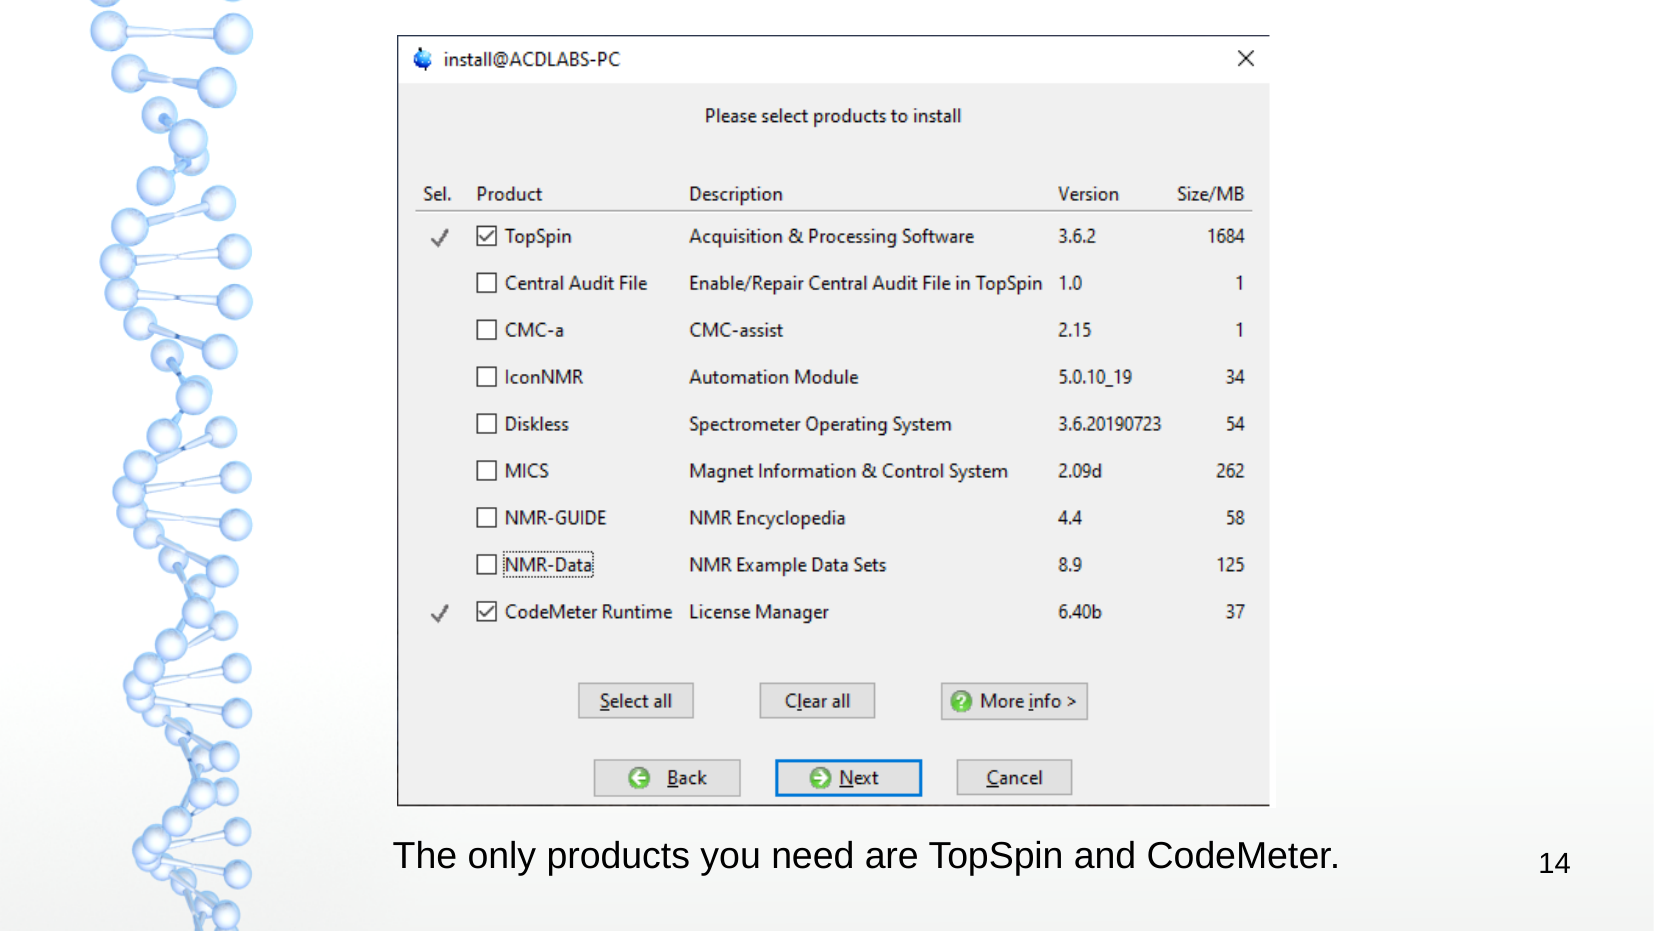

The only products you need are TopSpin and CodeMeter.
14